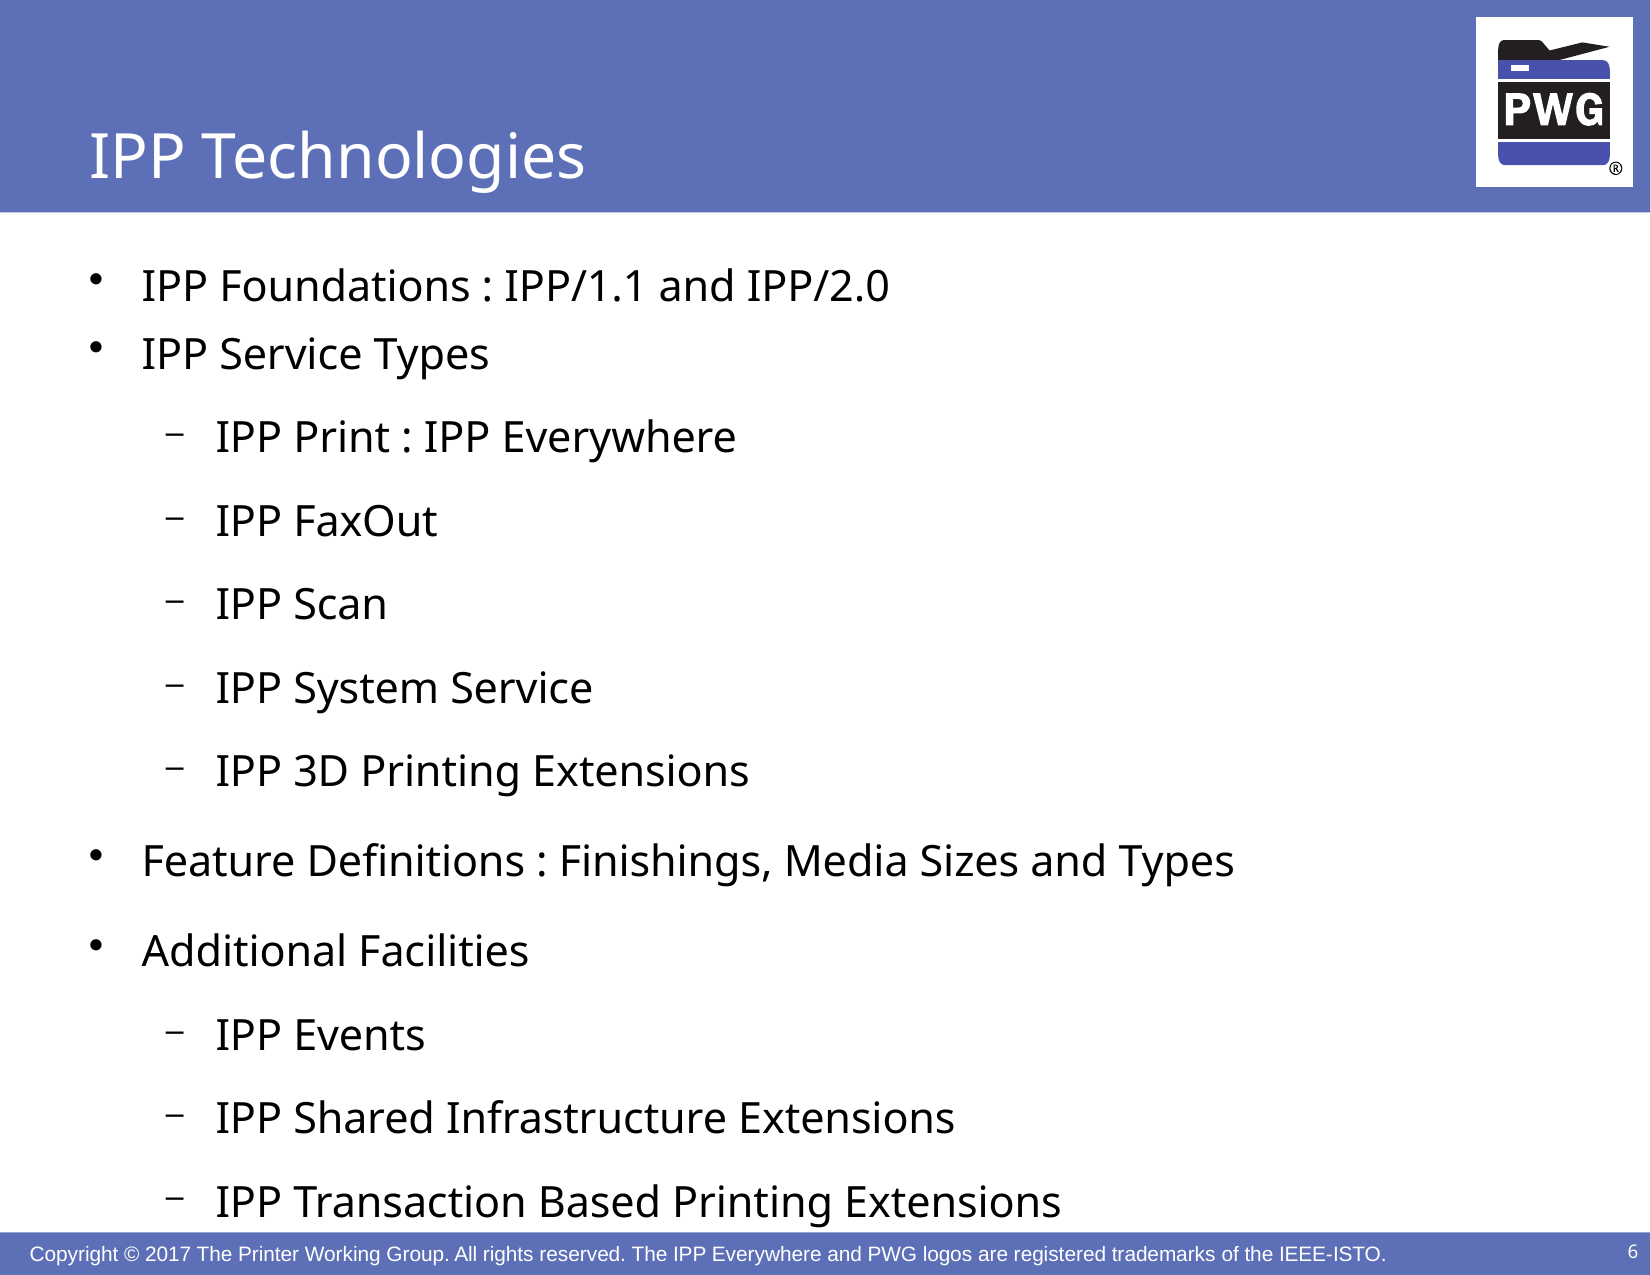

# IPP Technologies
IPP Foundations : IPP/1.1 and IPP/2.0
IPP Service Types
IPP Print : IPP Everywhere
IPP FaxOut
IPP Scan
IPP System Service
IPP 3D Printing Extensions
Feature Definitions : Finishings, Media Sizes and Types
Additional Facilities
IPP Events
IPP Shared Infrastructure Extensions
IPP Transaction Based Printing Extensions